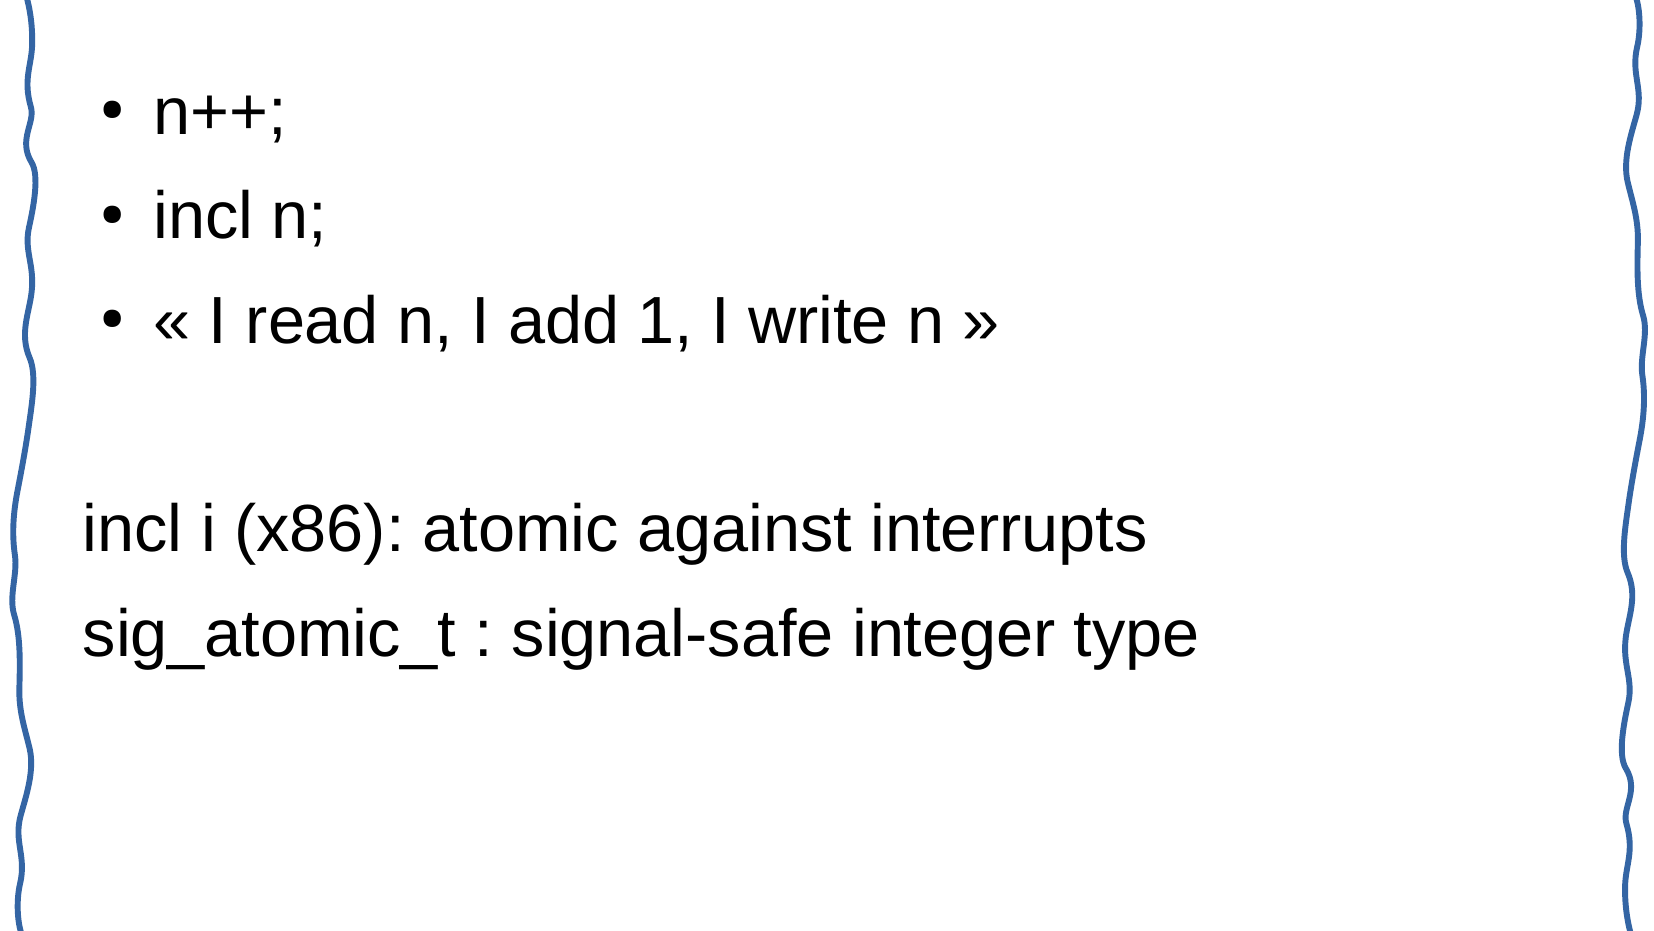

# n++;
incl n;
« I read n, I add 1, I write n »
incl i (x86): atomic against interrupts
sig_atomic_t : signal-safe integer type